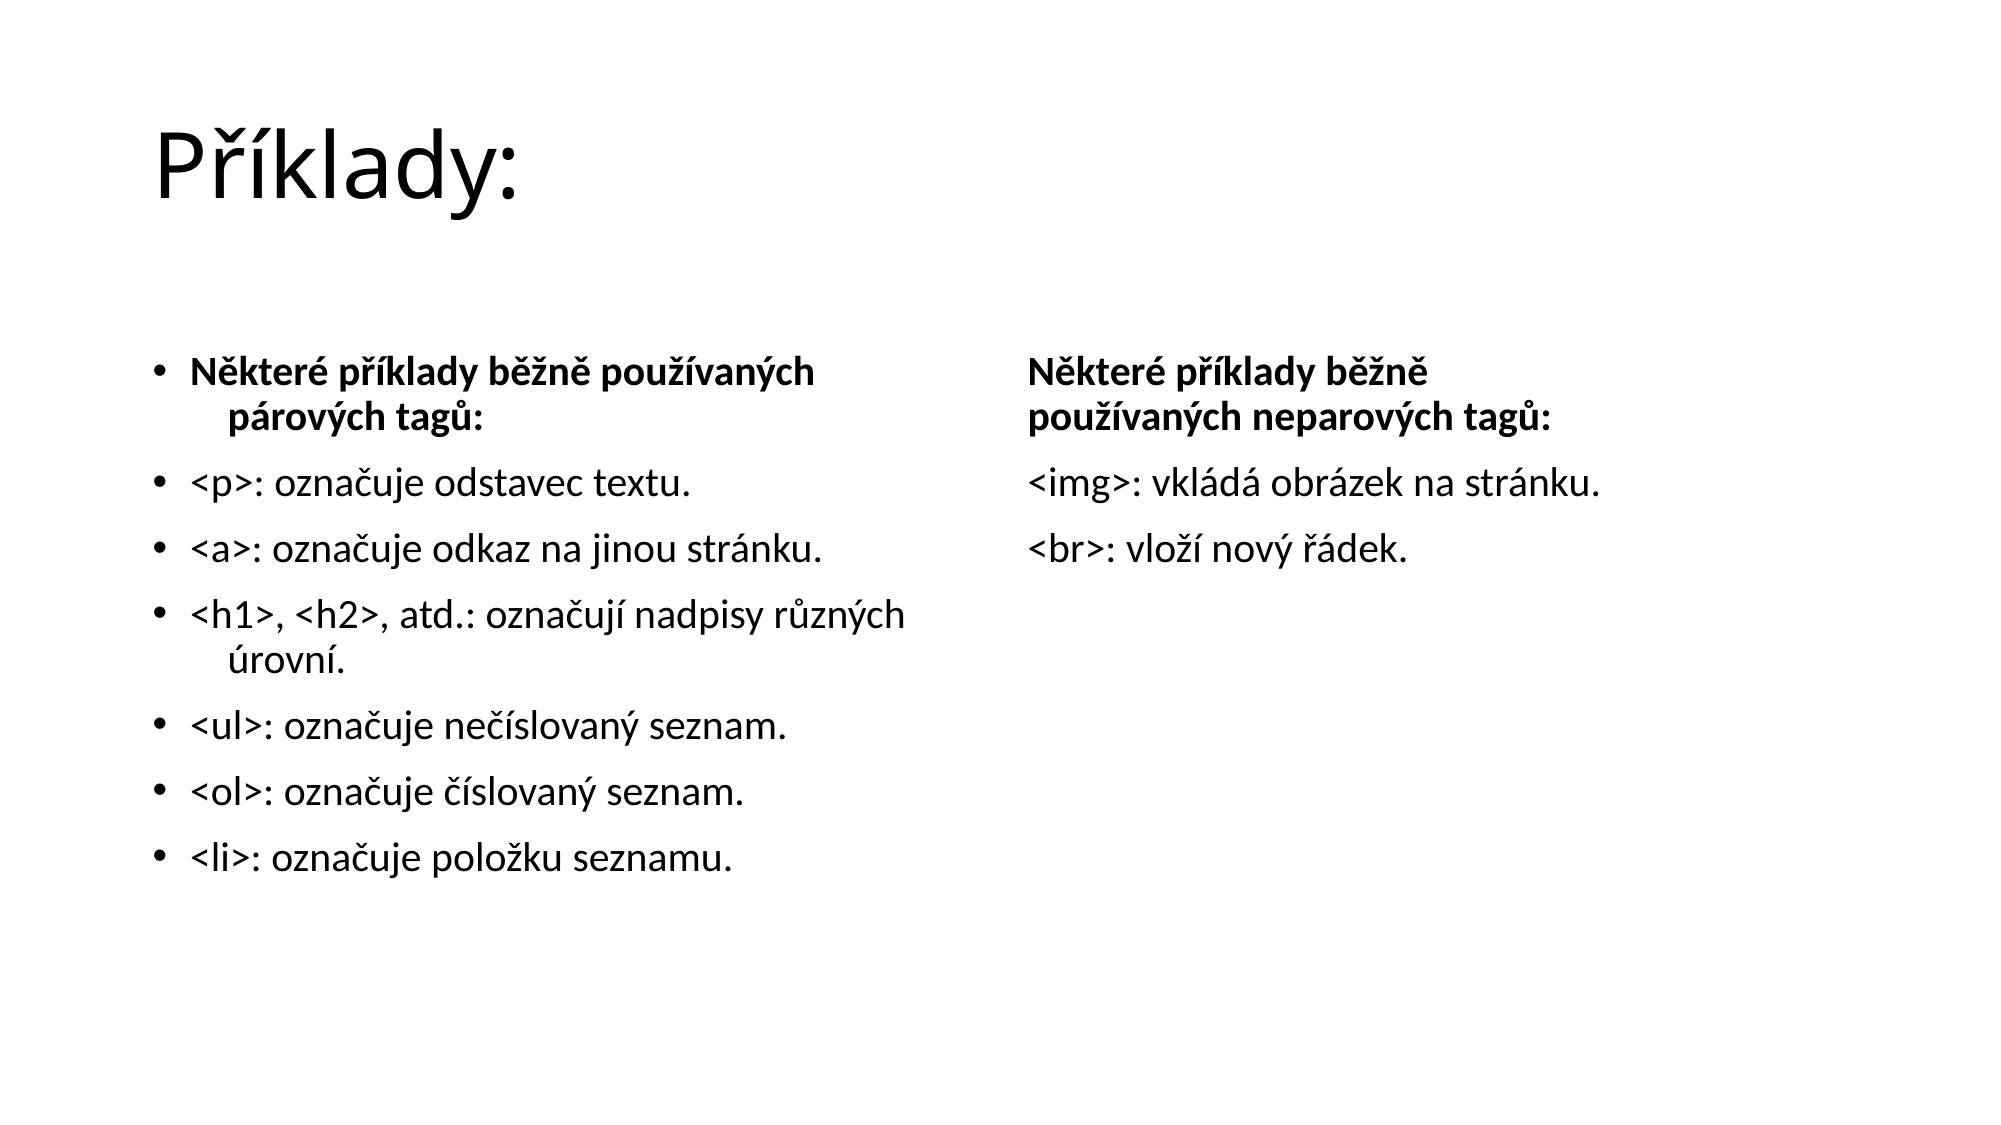

# Příklady:
Některé příklady běžně používaných párových tagů:
<p>: označuje odstavec textu.
<a>: označuje odkaz na jinou stránku.
<h1>, <h2>, atd.: označují nadpisy různých úrovní.
<ul>: označuje nečíslovaný seznam.
<ol>: označuje číslovaný seznam.
<li>: označuje položku seznamu.
Některé příklady běžně používaných neparových tagů:
<img>: vkládá obrázek na stránku.
<br>: vloží nový řádek.